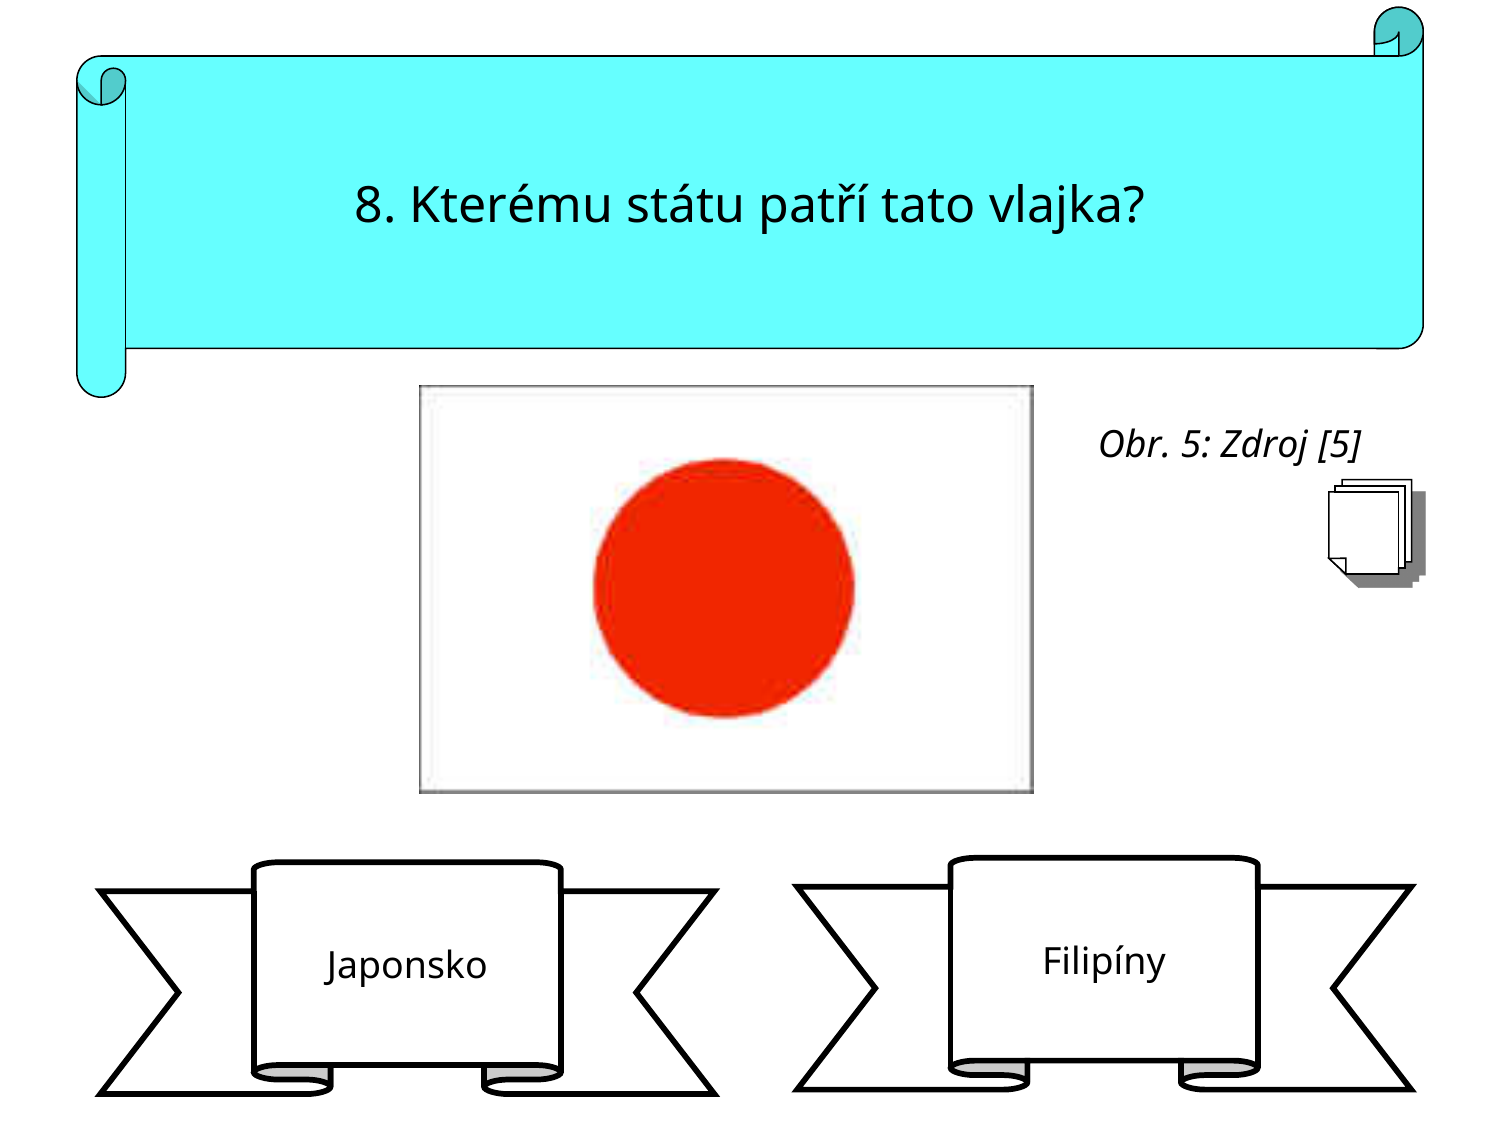

8. Kterému státu patří tato vlajka?
Obr. 5: Zdroj [5]
Filipíny
Japonsko